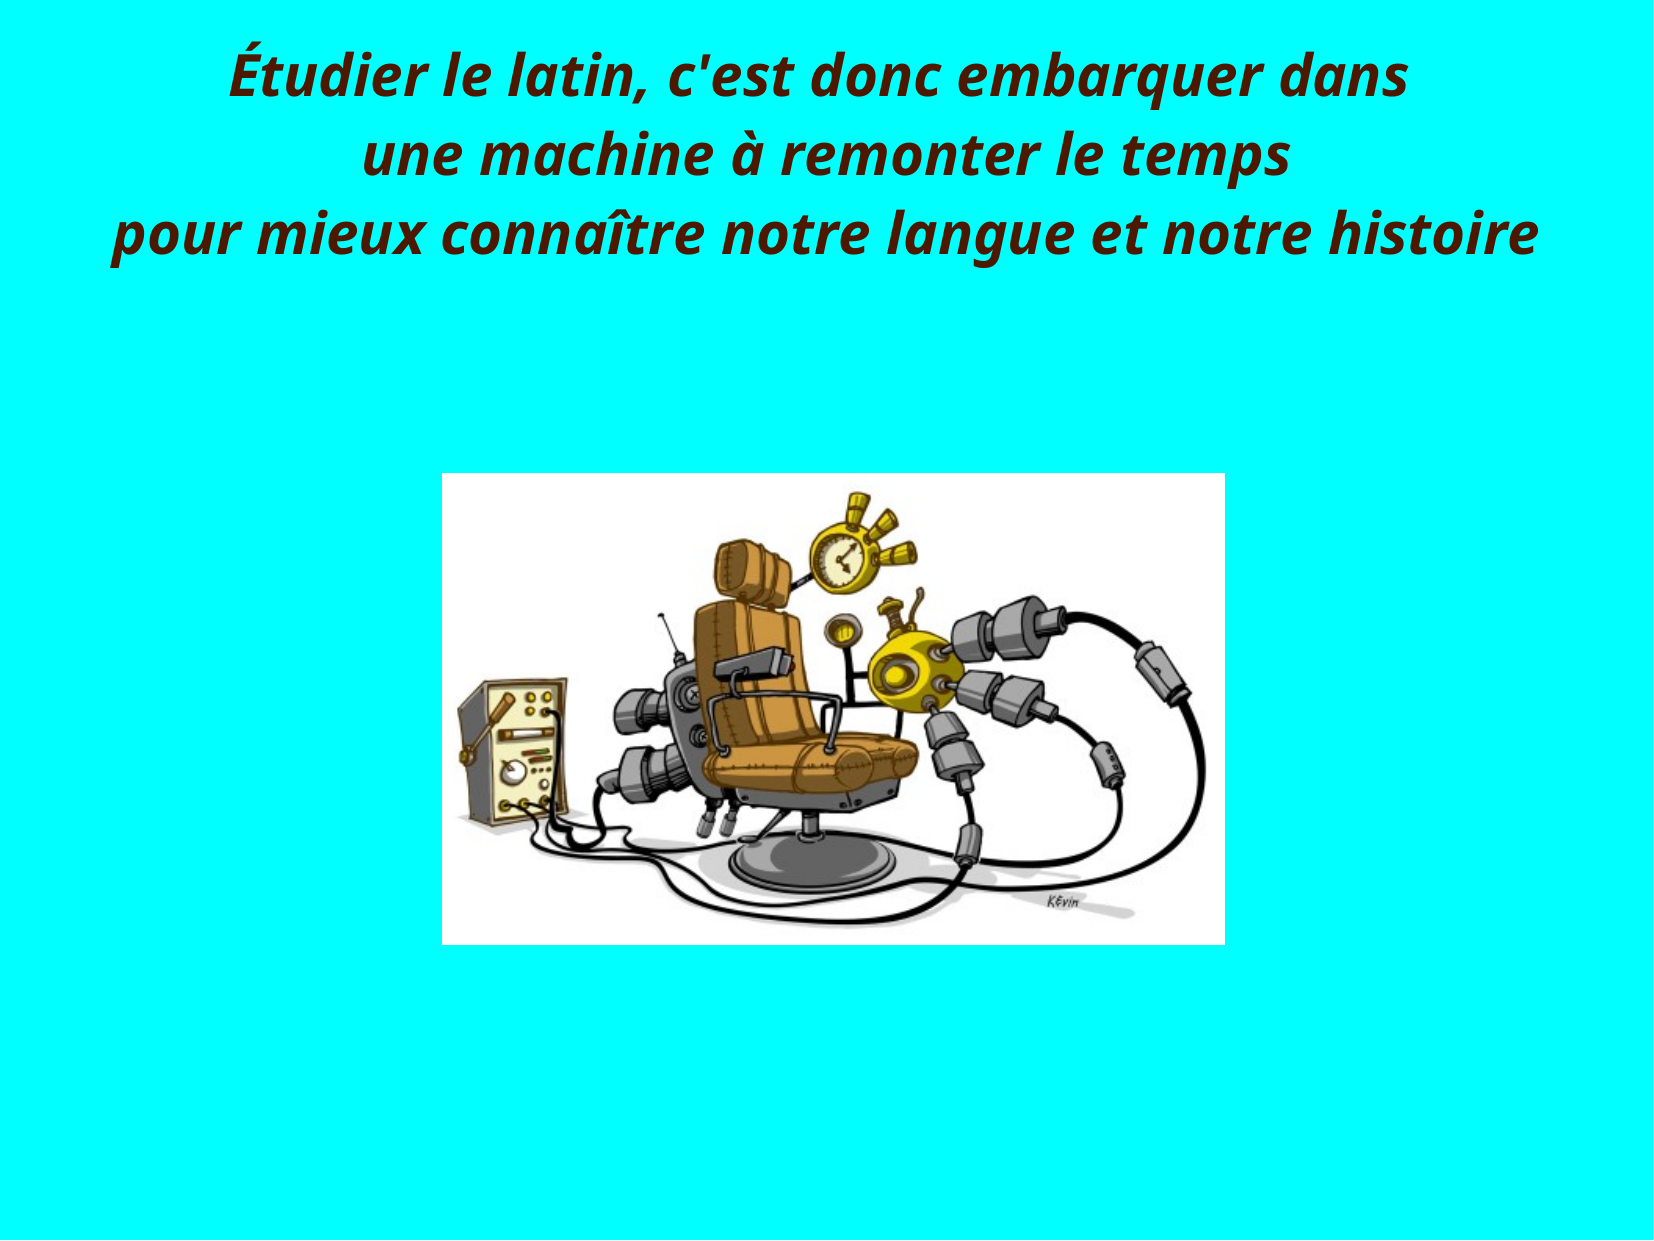

# Étudier le latin, c'est donc embarquer dans une machine à remonter le temps pour mieux connaître notre langue et notre histoire